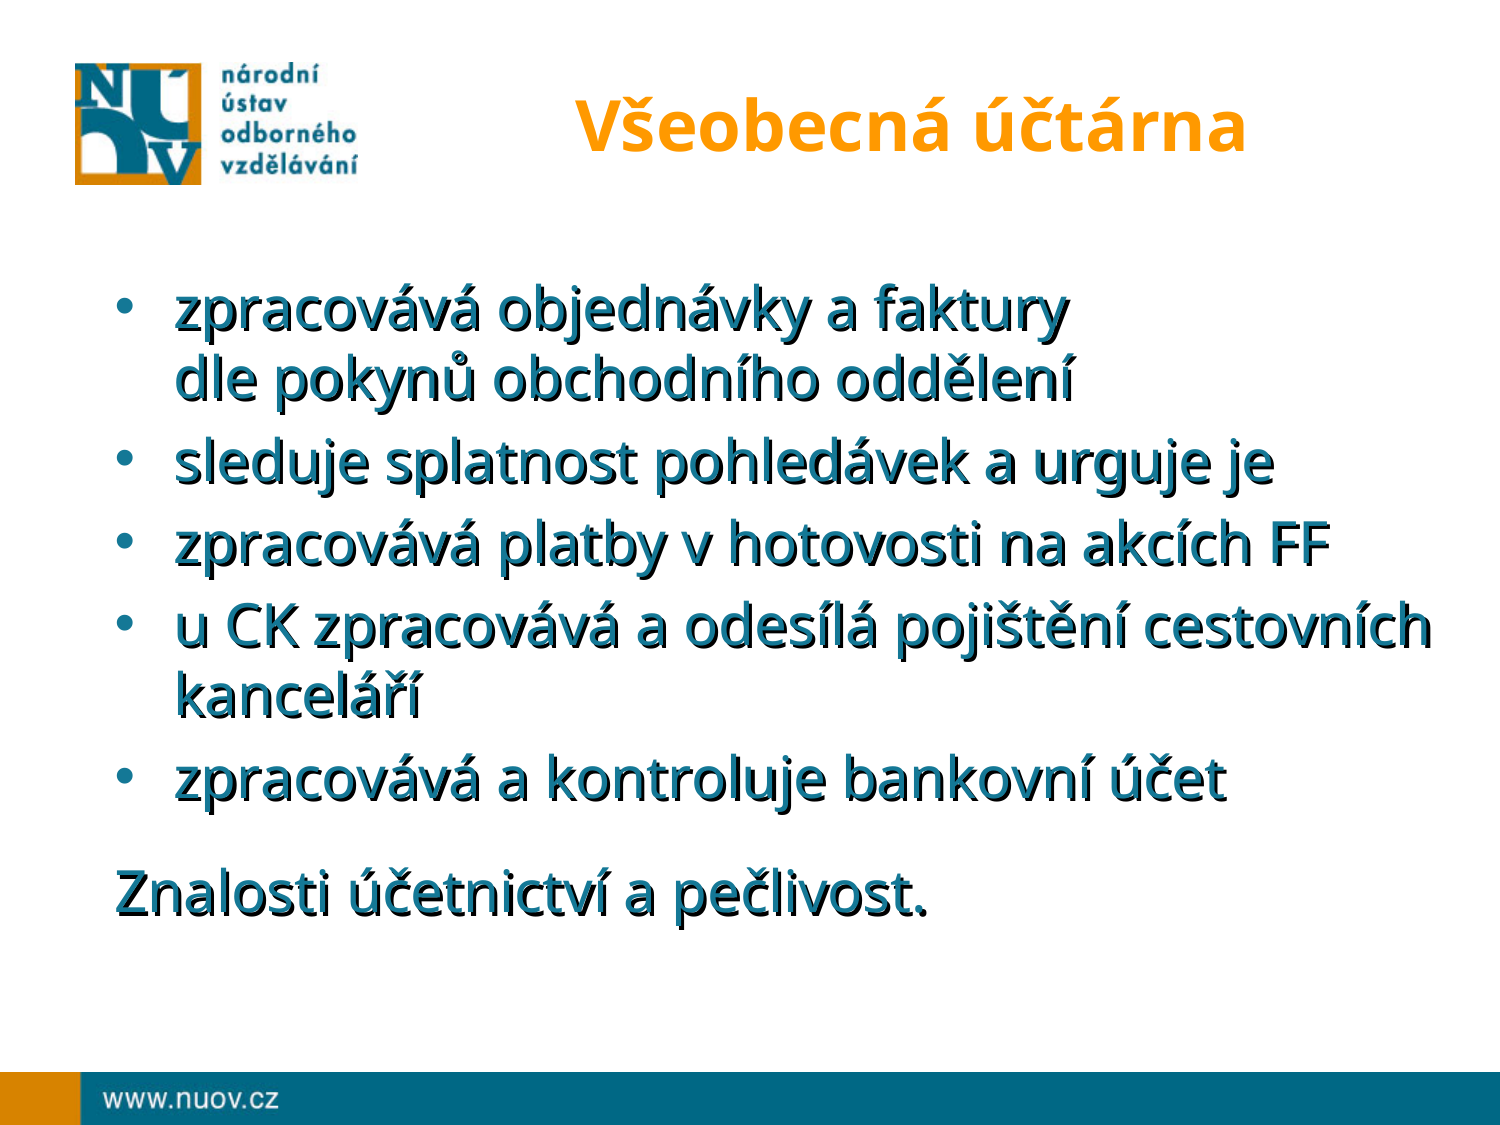

# Všeobecná účtárna
zpracovává objednávky a faktury
dle pokynů obchodního oddělení
sleduje splatnost pohledávek a urguje je
zpracovává platby v hotovosti na akcích FF
u CK zpracovává a odesílá pojištění cestovních kanceláří
zpracovává a kontroluje bankovní účet
Znalosti účetnictví a pečlivost.